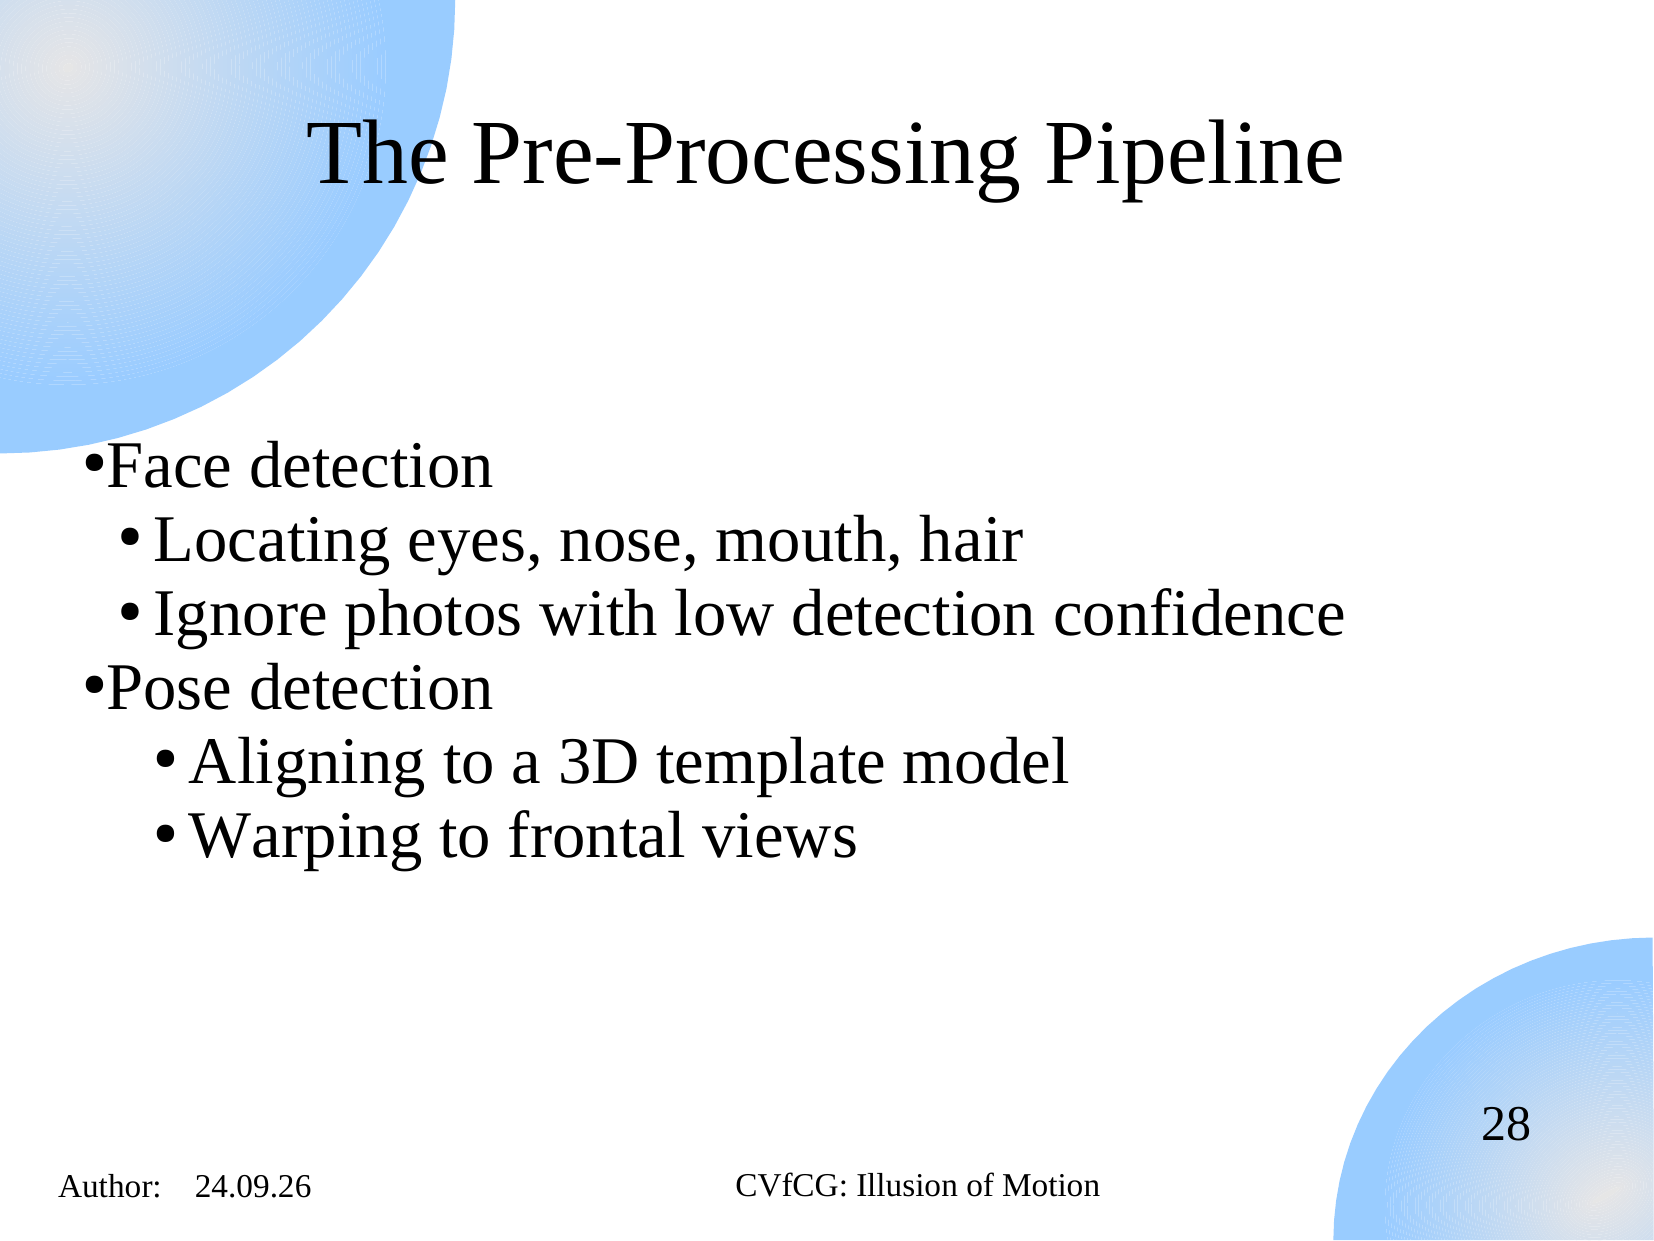

# The Pre-Processing Pipeline
Face detection
Locating eyes, nose, mouth, hair
Ignore photos with low detection confidence
Pose detection
Aligning to a 3D template model
Warping to frontal views
CVfCG: Illusion of Motion